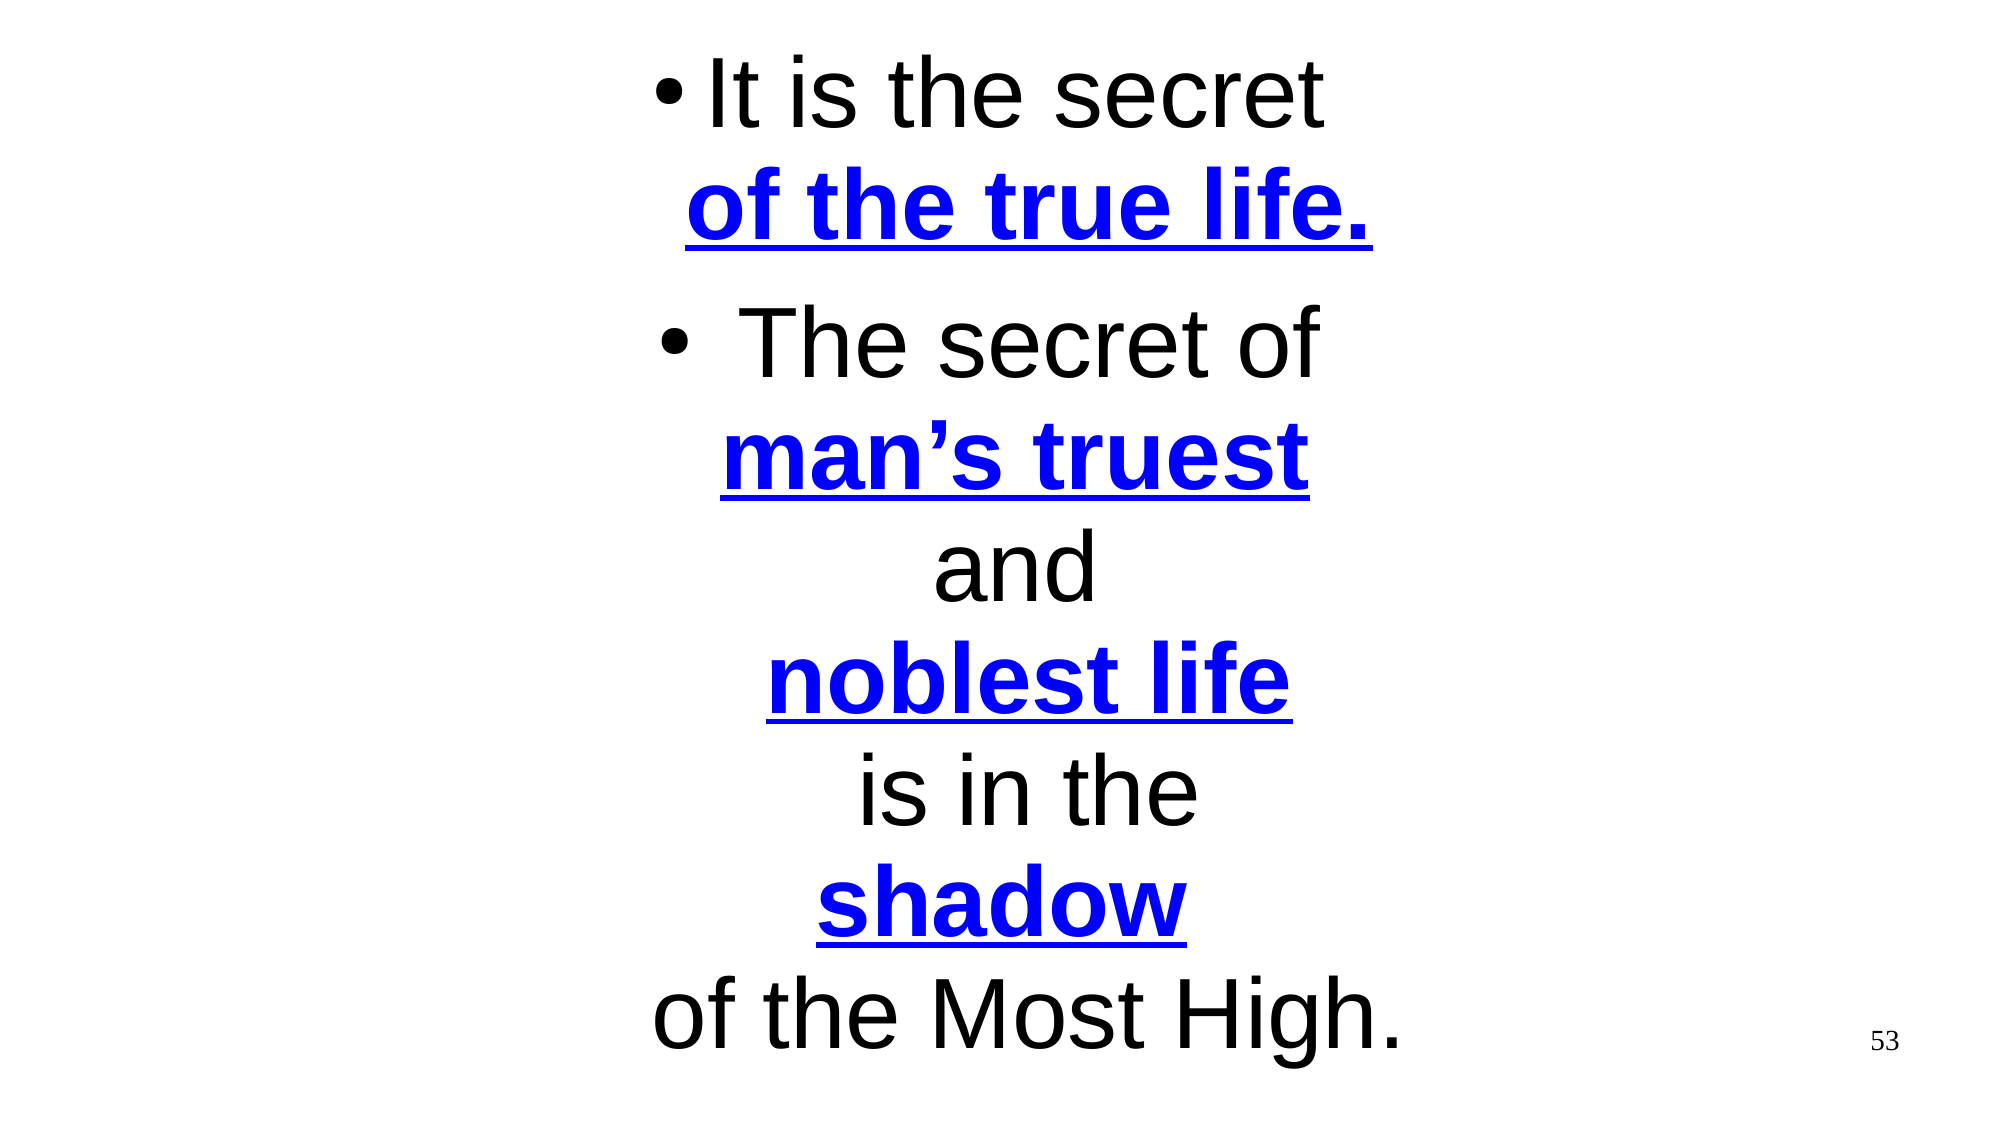

# It is the secret of the true life.
 The secret of
man’s truest
and
noblest life
is in the
shadow
 of the Most High.
53